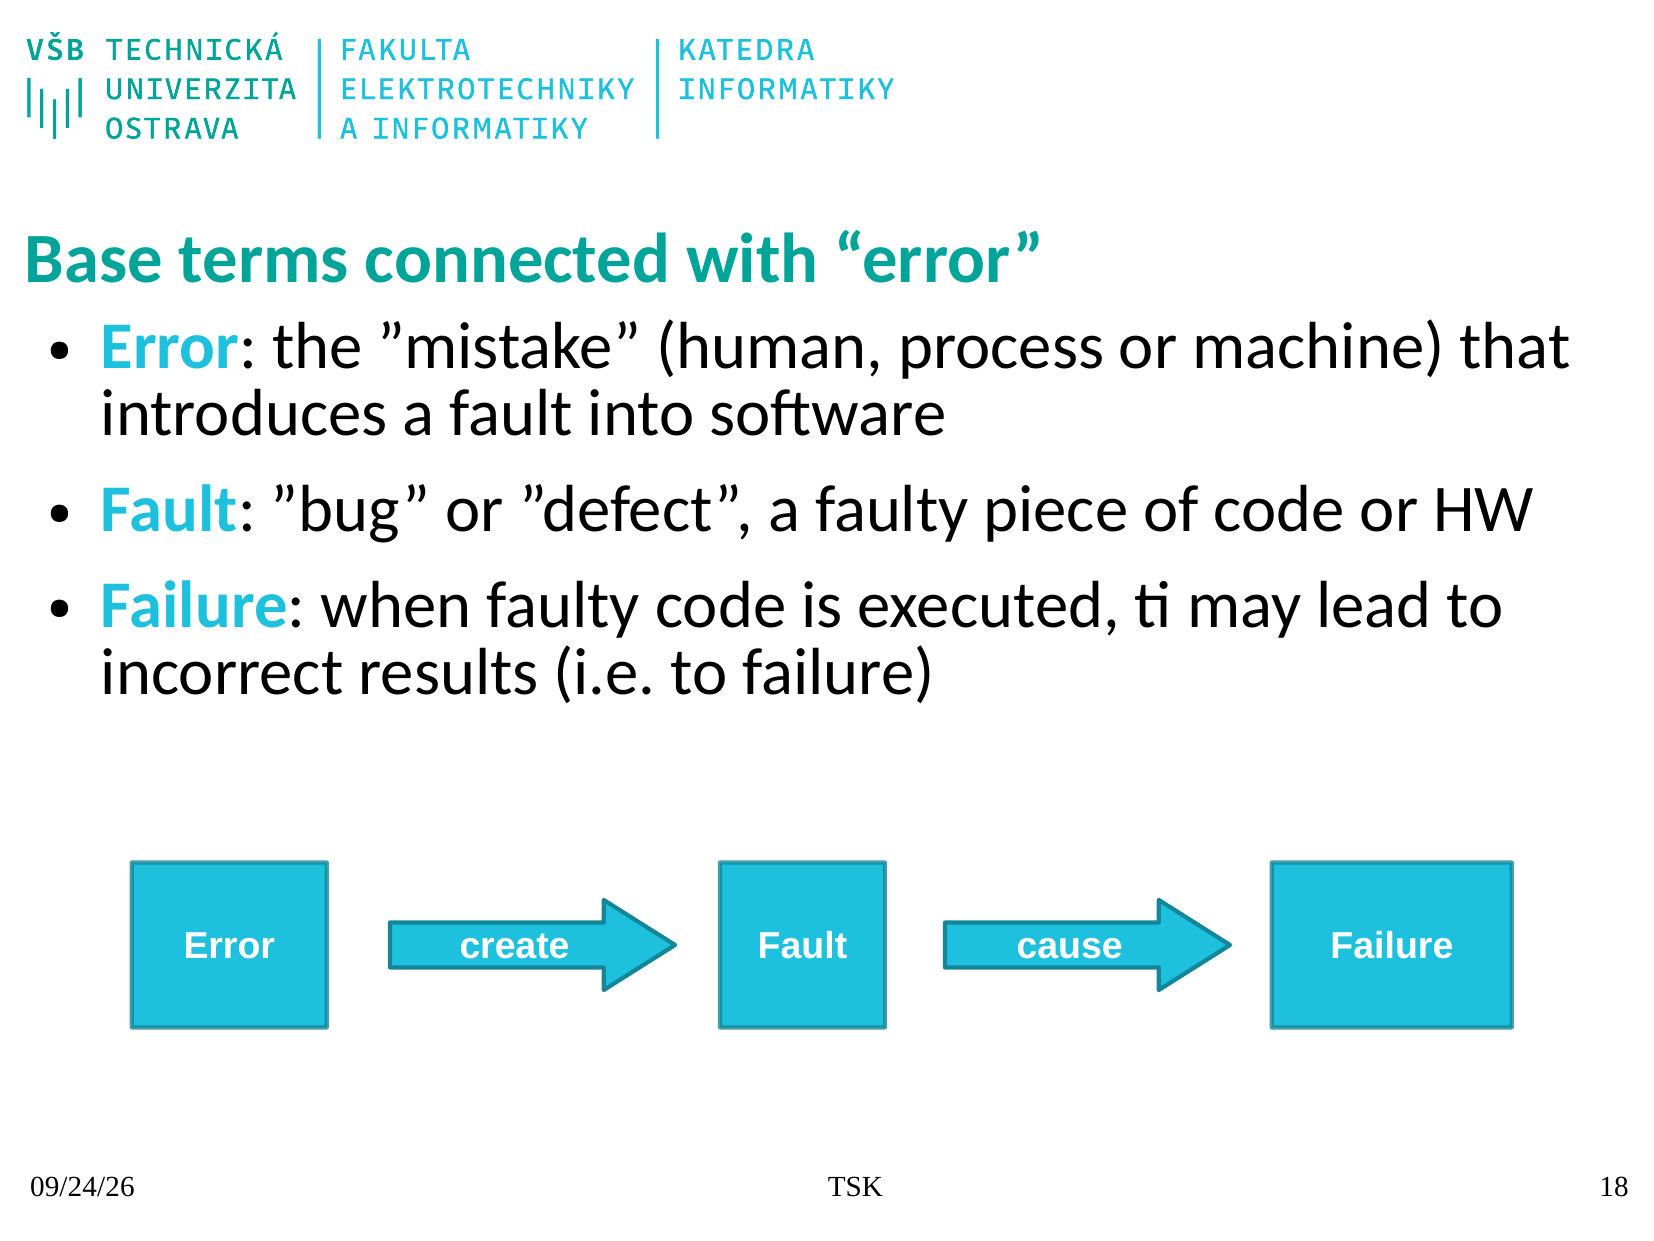

# Base terms connected with “error”
Error: the ”mistake” (human, process or machine) that introduces a fault into software
Fault: ”bug” or ”defect”, a faulty piece of code or HW
Failure: when faulty code is executed, ti may lead to incorrect results (i.e. to failure)
Error
Fault
Failure
create
cause
TSK
18